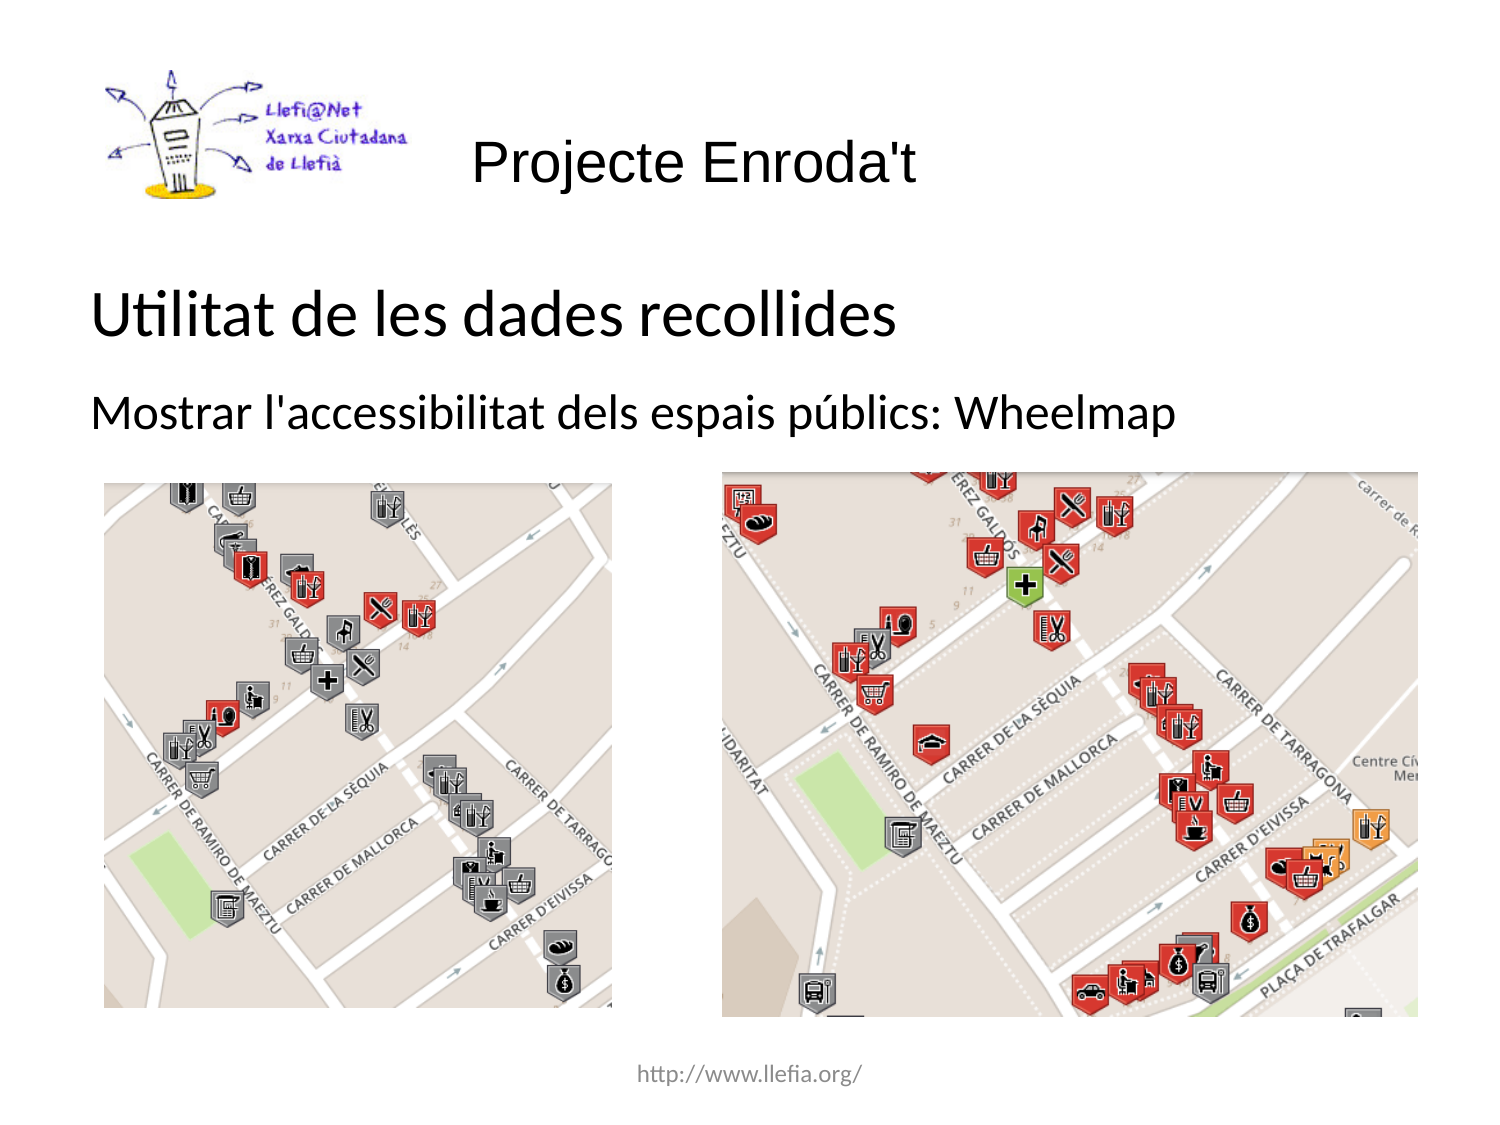

Projecte Enroda't
# Utilitat de les dades recollides
Mostrar l'accessibilitat dels espais públics: Wheelmap
http://www.llefia.org/